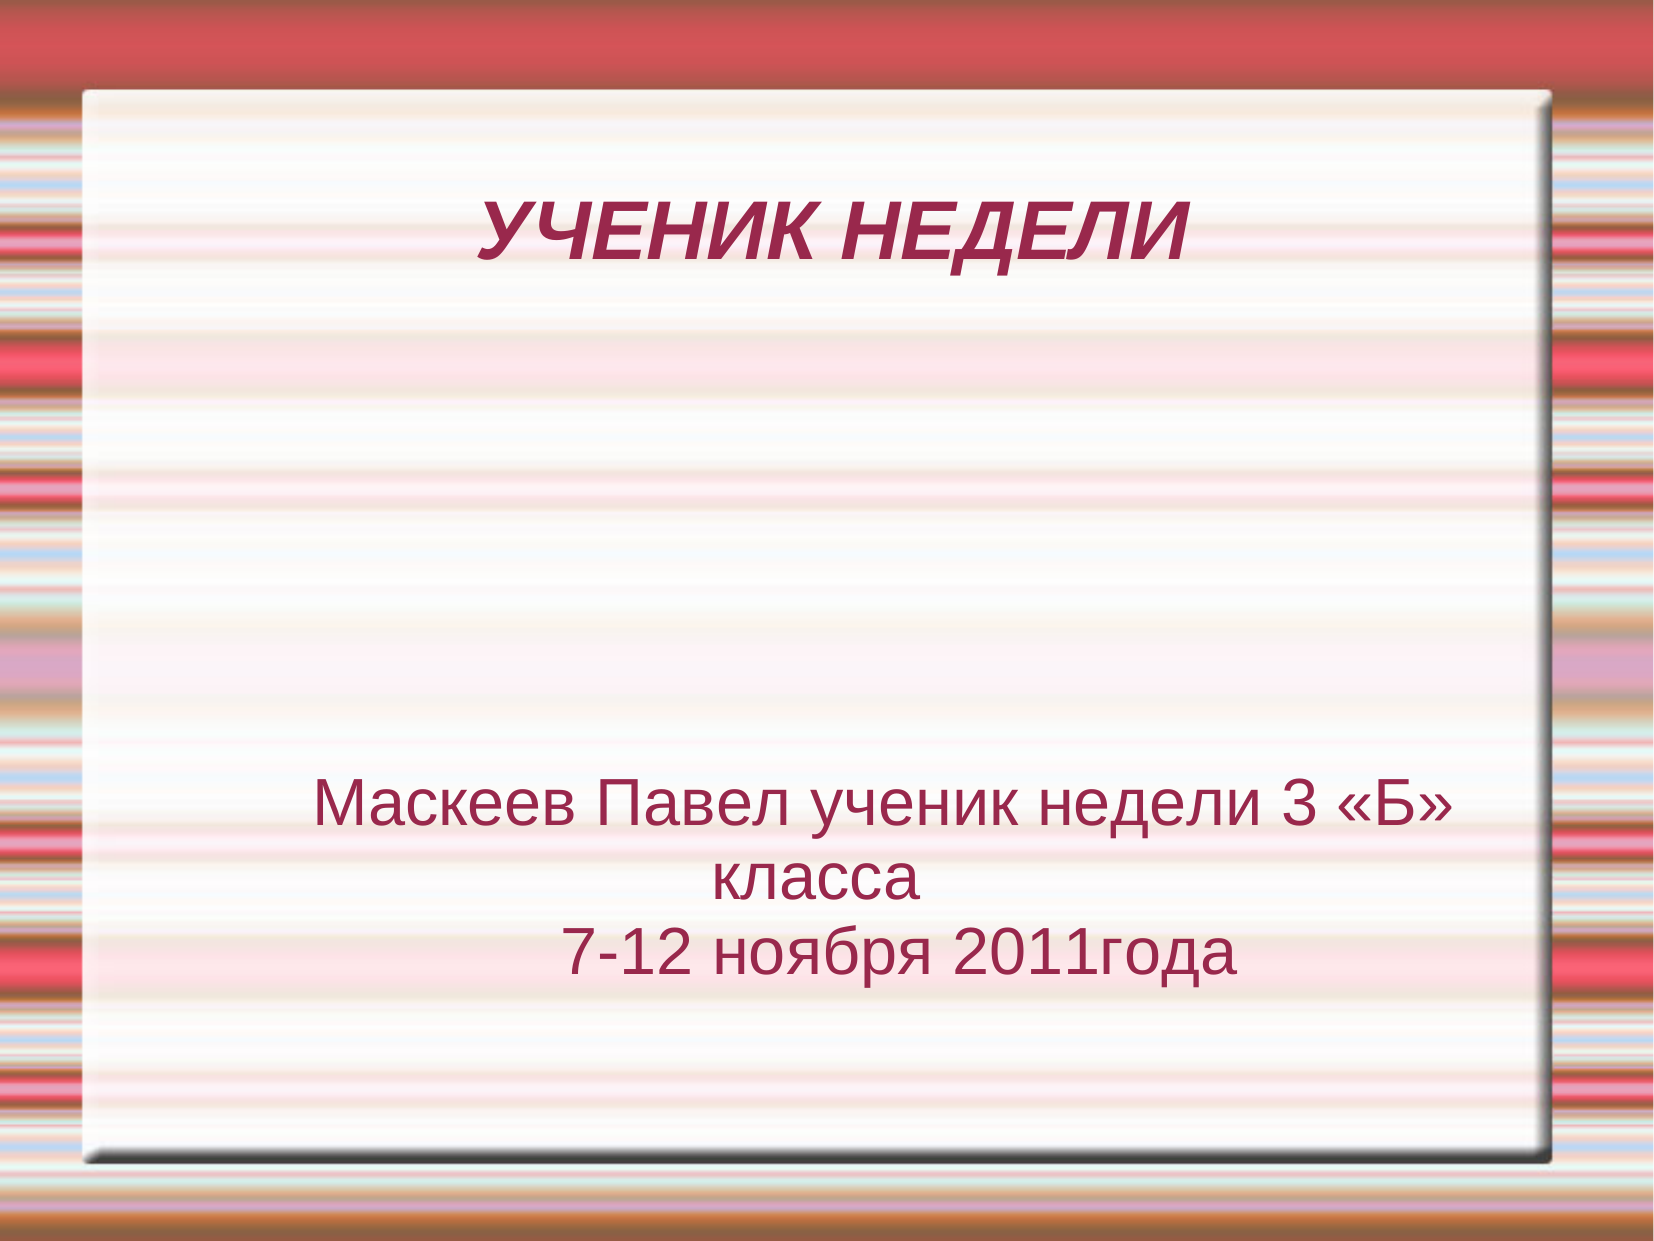

# УЧЕНИК НЕДЕЛИ
 Маскеев Павел ученик недели 3 «Б» класса
 7-12 ноября 2011года